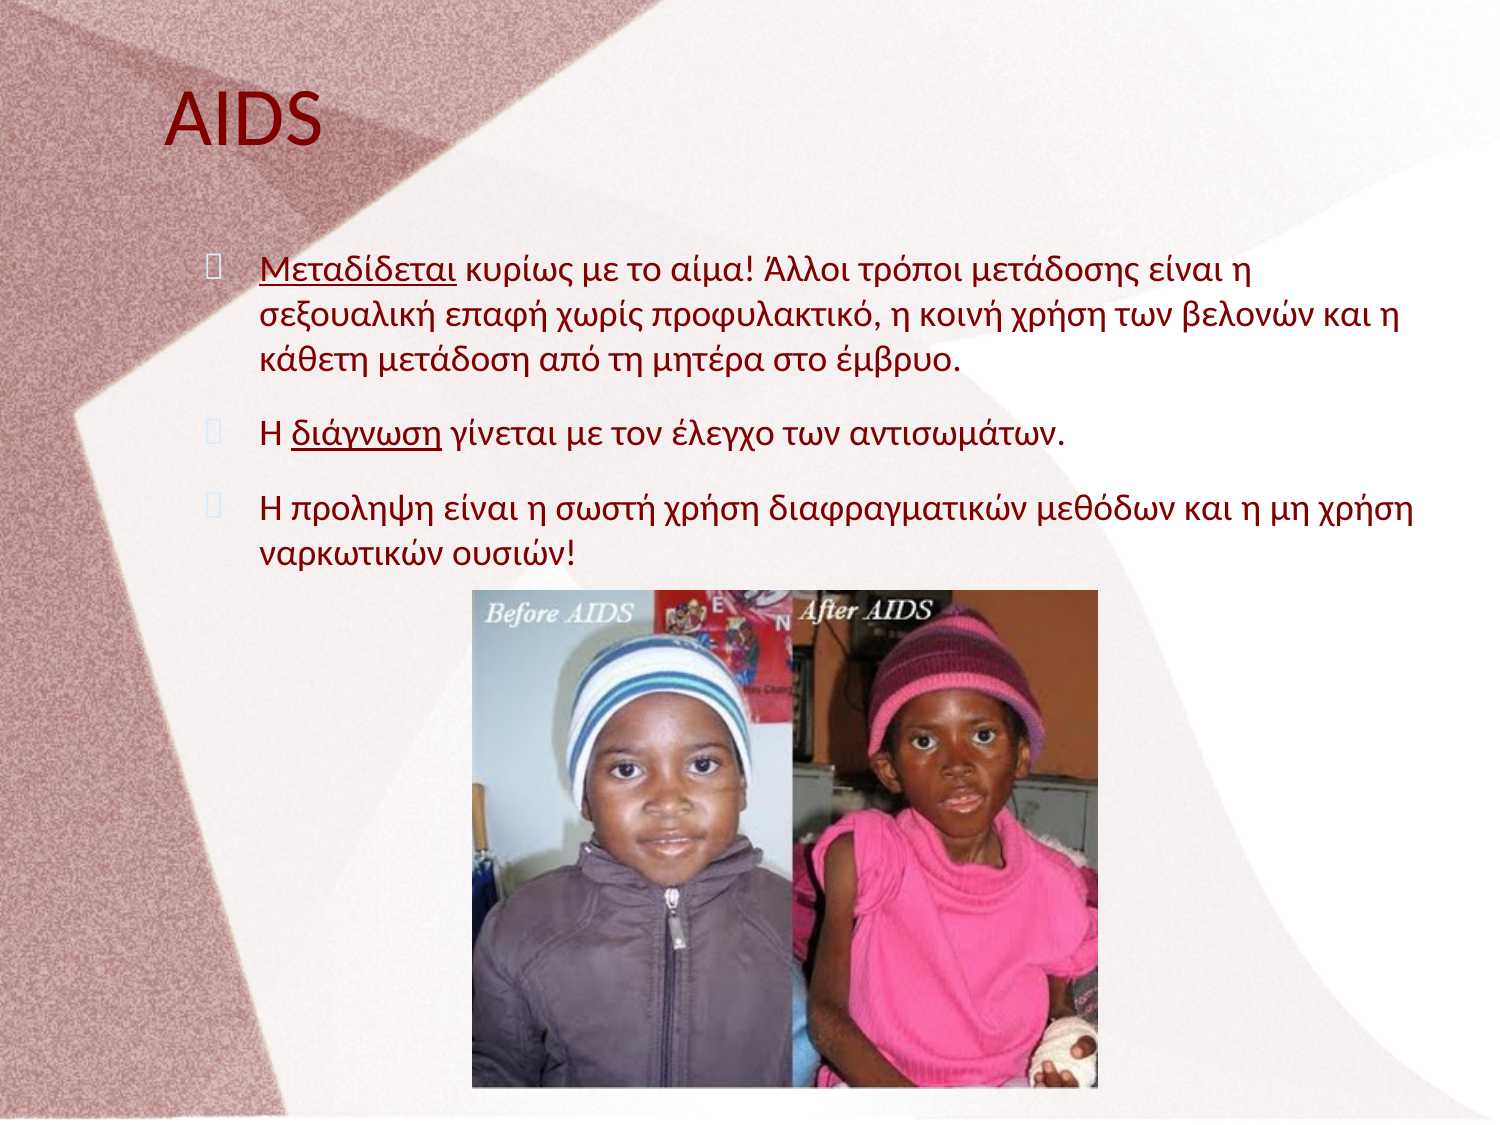

# AIDS
Μεταδίδεται κυρίως με το αίμα! Άλλοι τρόποι μετάδοσης είναι η σεξουαλική επαφή χωρίς προφυλακτικό, η κοινή χρήση των βελονών και η κάθετη μετάδοση από τη μητέρα στο έμβρυο.
Η διάγνωση γίνεται με τον έλεγχο των αντισωμάτων.
Η προληψη είναι η σωστή χρήση διαφραγματικών μεθόδων και η μη χρήση ναρκωτικών ουσιών!